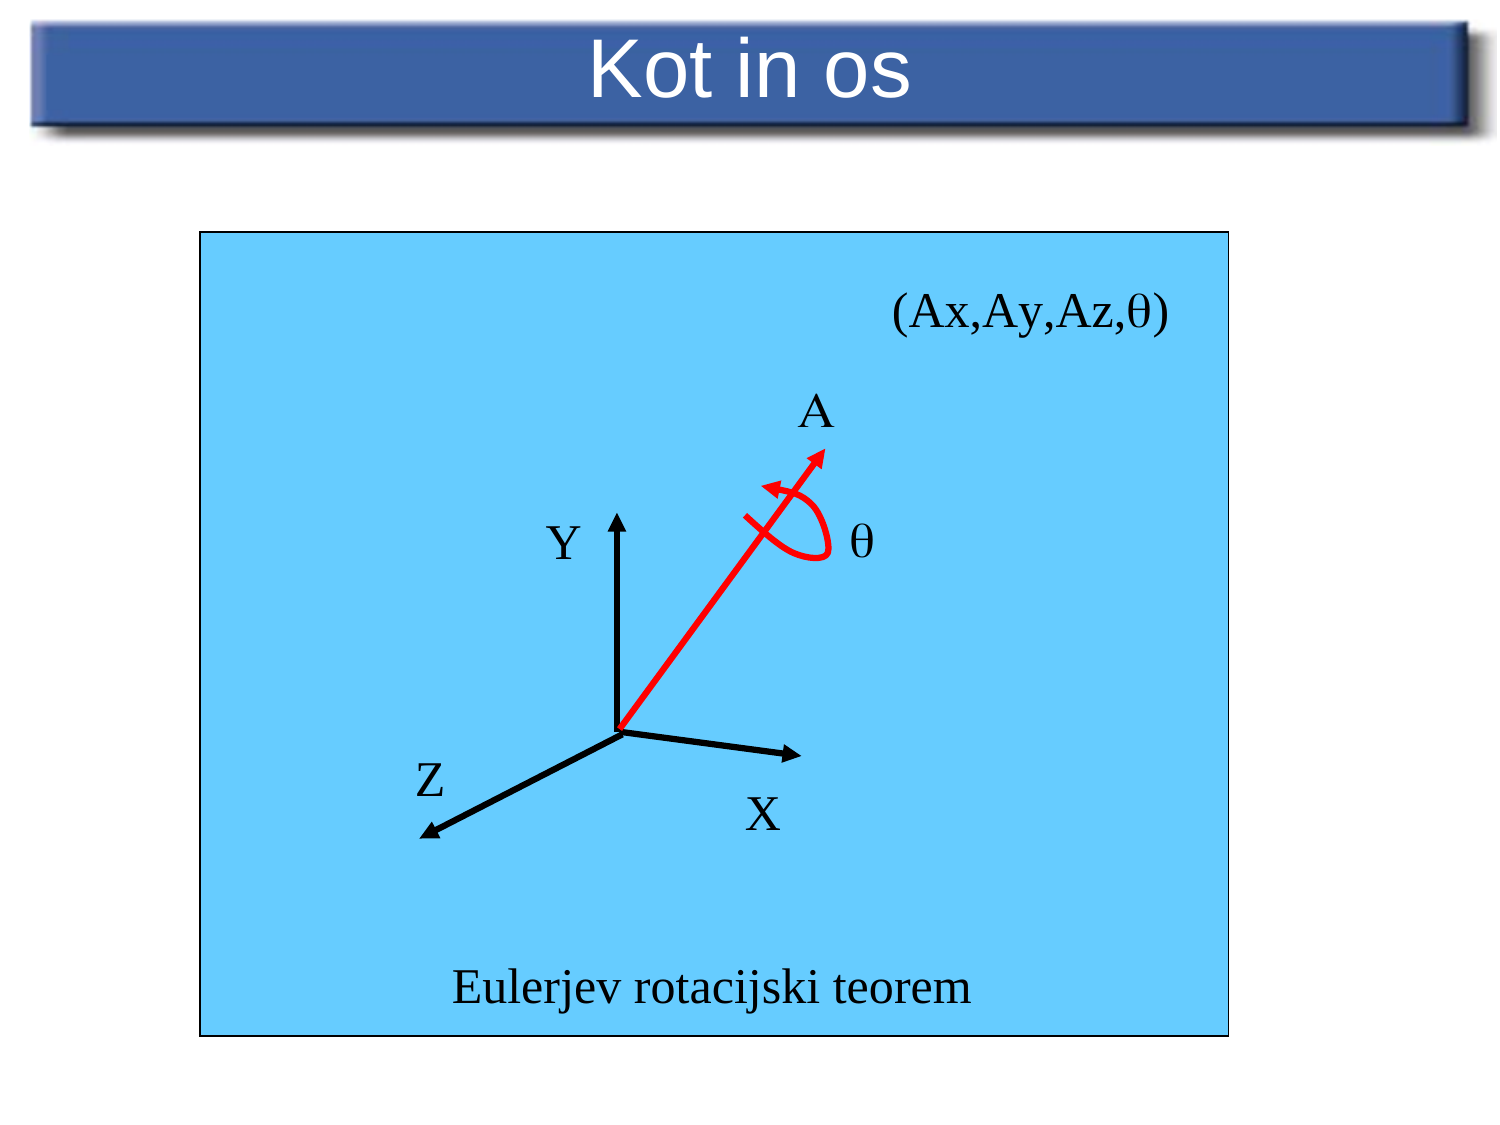

Kot in os
(Ax,Ay,Az,)


Y
Z
X
Eulerjev rotacijski teorem